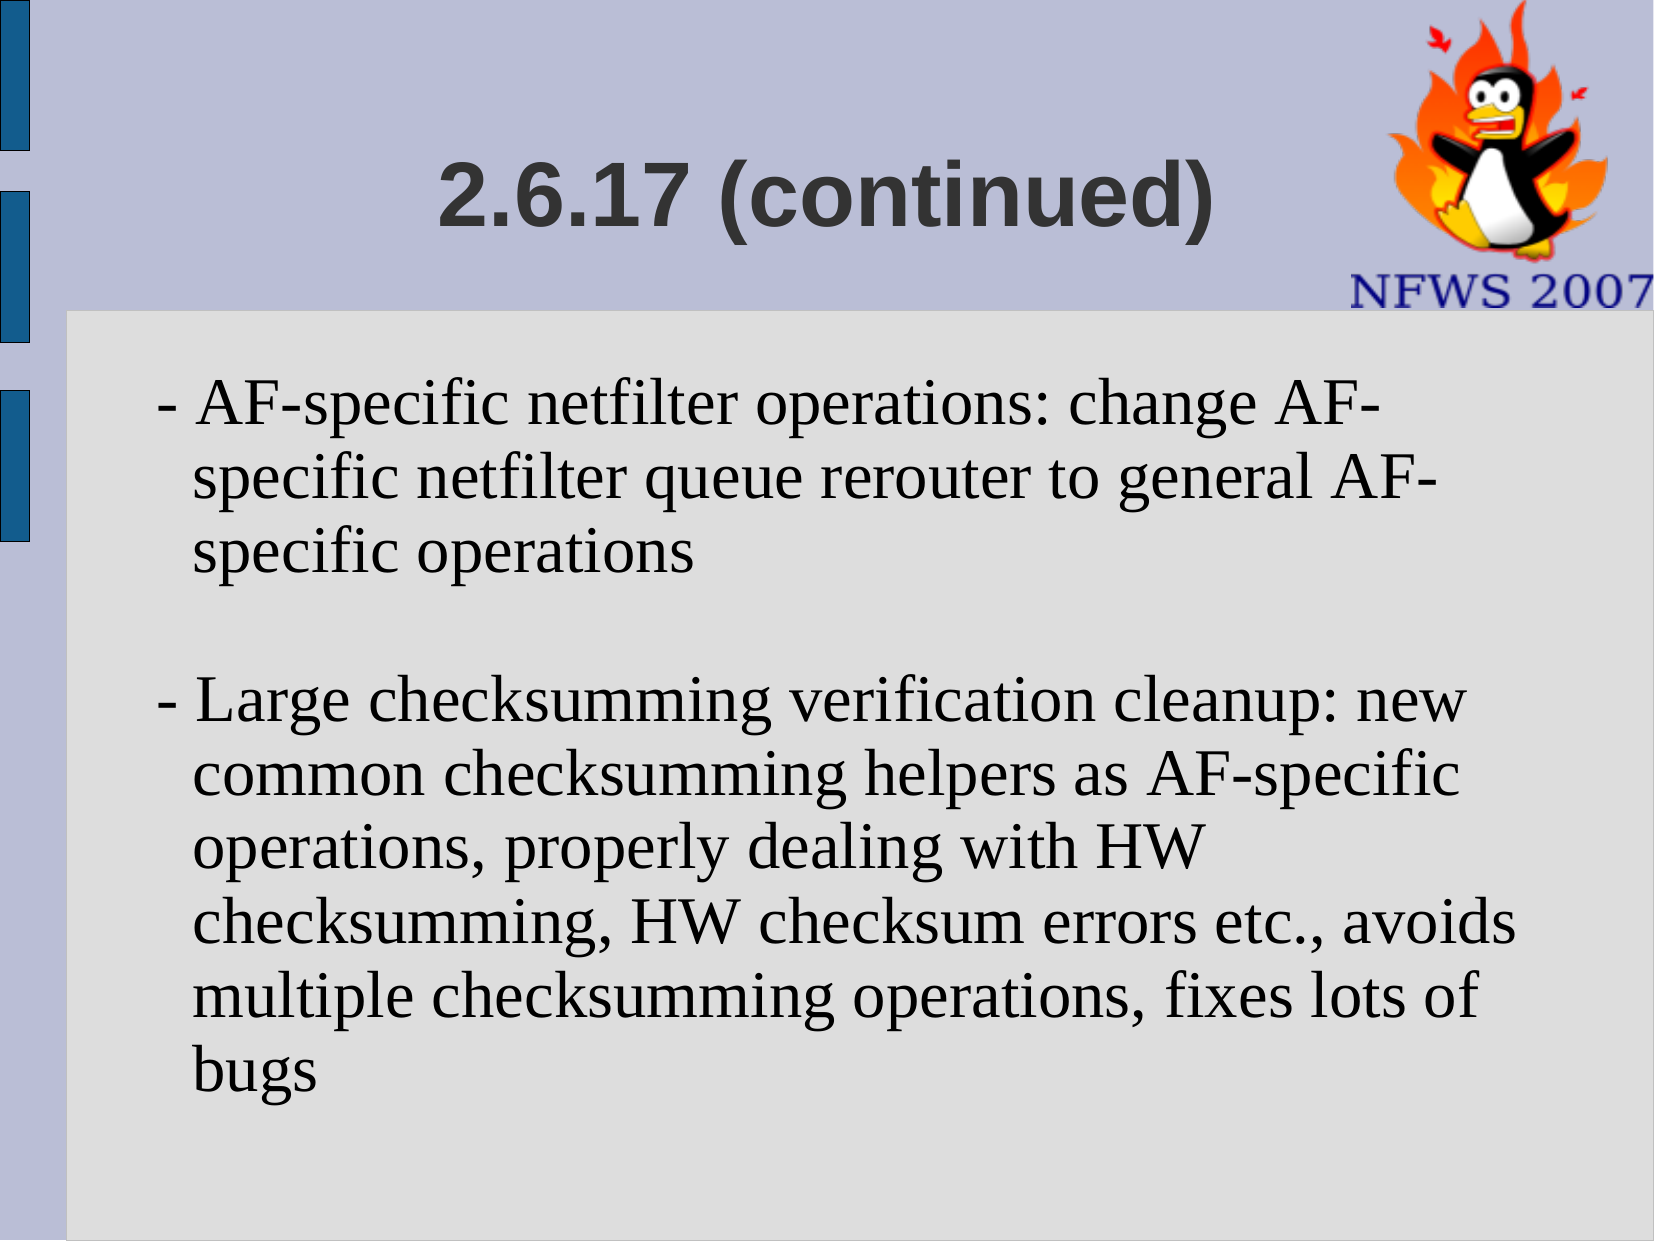

# 2.6.17 (continued)
- AF-specific netfilter operations: change AF-specific netfilter queue rerouter to general AF-specific operations
- Large checksumming verification cleanup: new common checksumming helpers as AF-specific operations, properly dealing with HW checksumming, HW checksum errors etc., avoids multiple checksumming operations, fixes lots of bugs